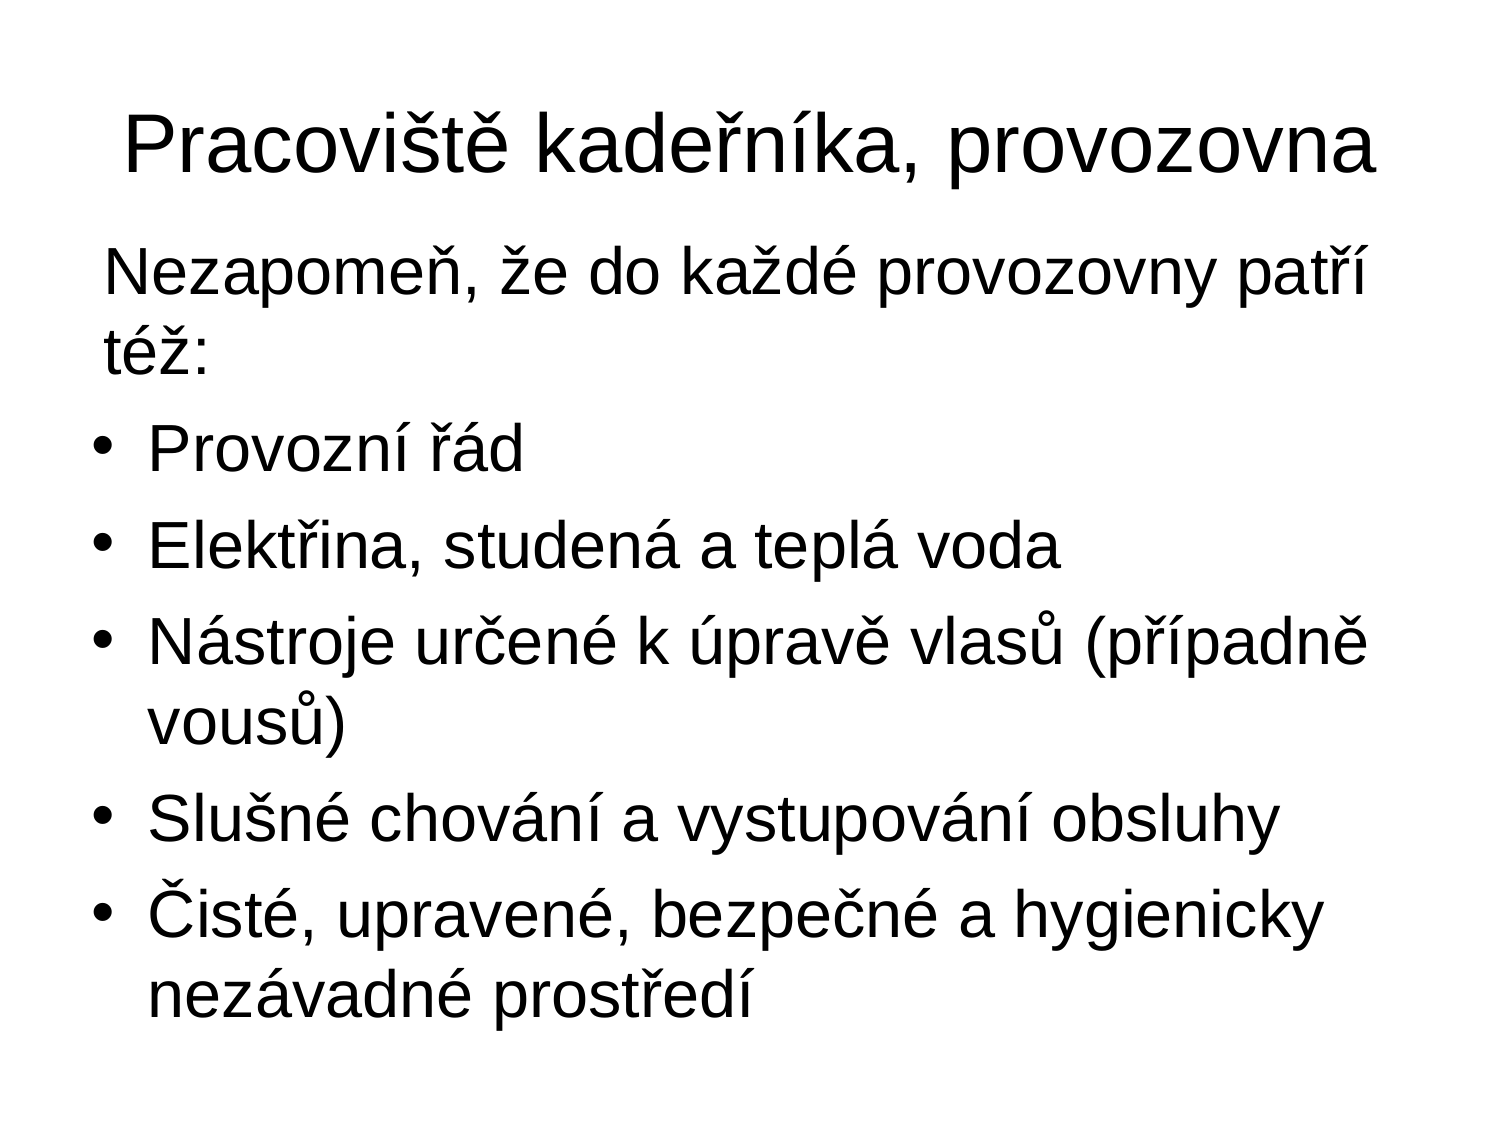

# Pracoviště kadeřníka, provozovna
Nezapomeň, že do každé provozovny patří též:
Provozní řád
Elektřina, studená a teplá voda
Nástroje určené k úpravě vlasů (případně vousů)
Slušné chování a vystupování obsluhy
Čisté, upravené, bezpečné a hygienicky nezávadné prostředí